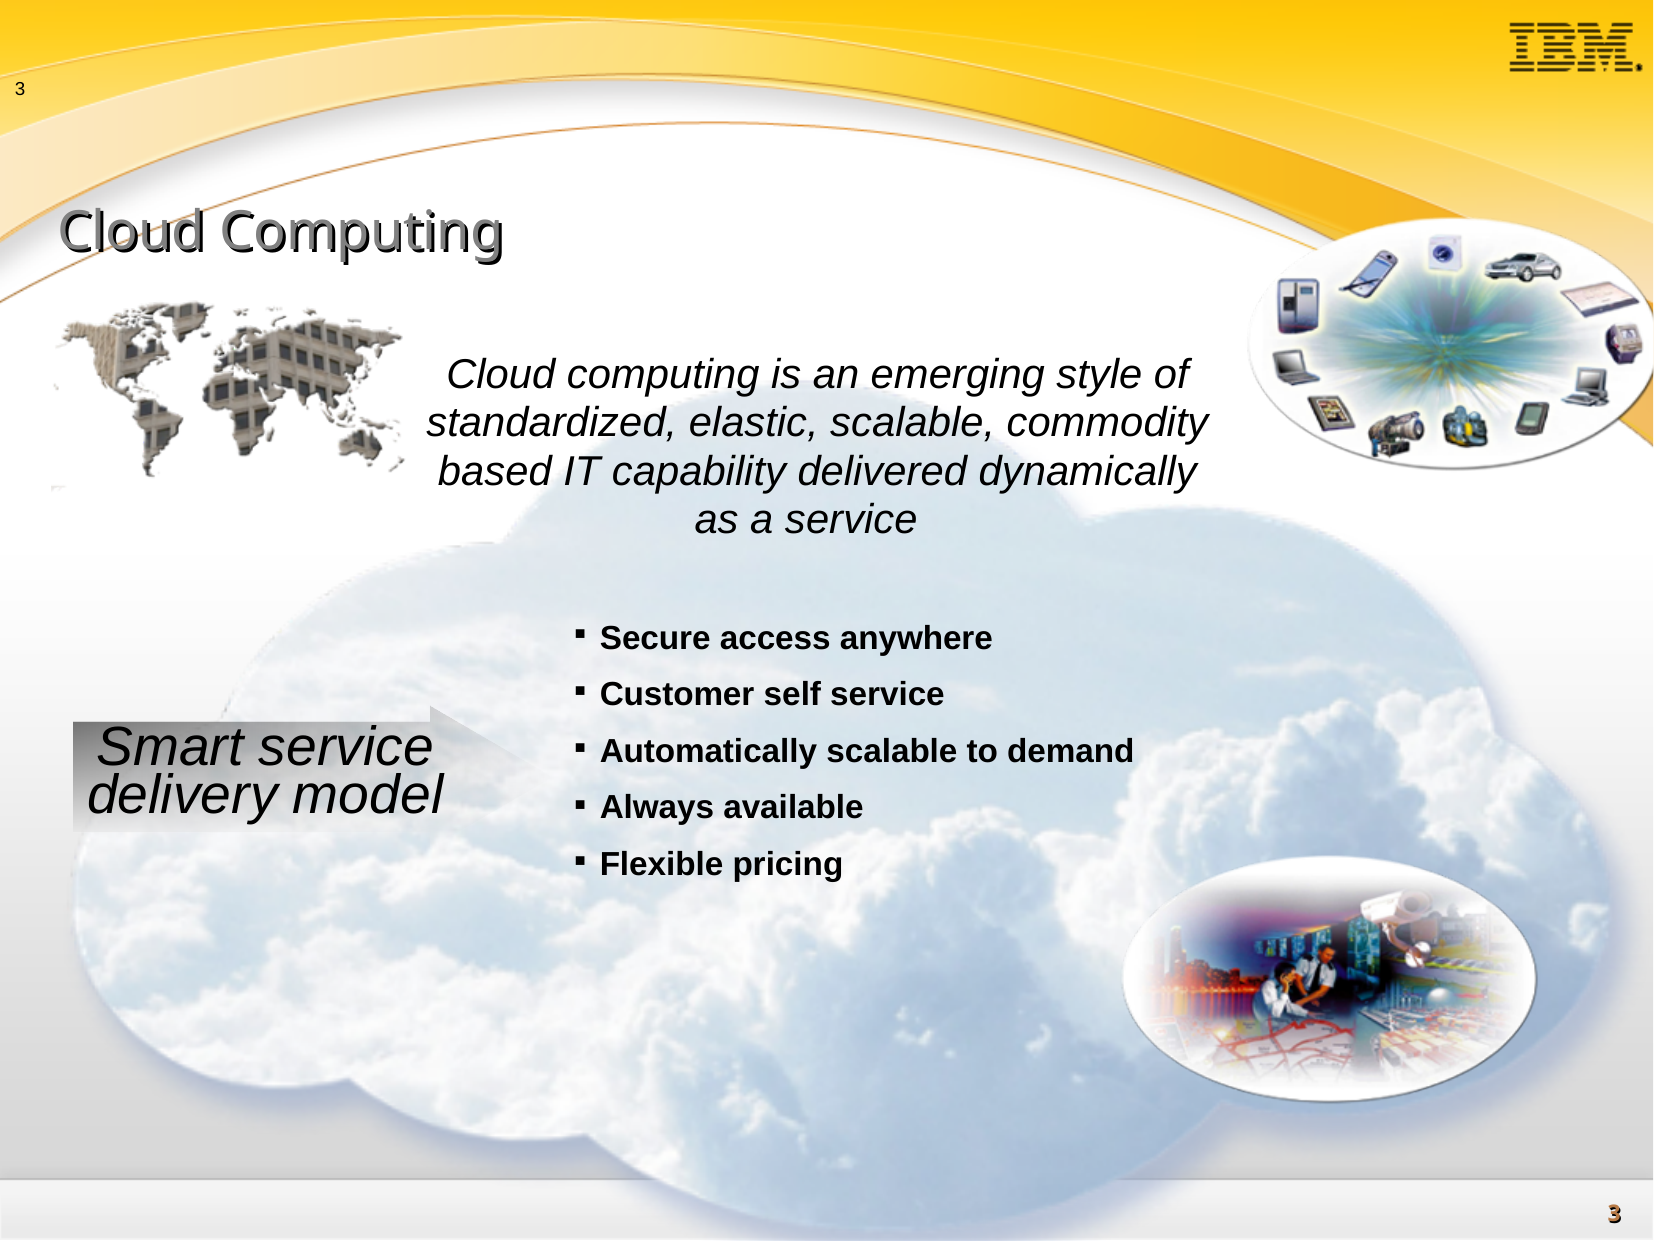

Cloud Computing
Cloud computing is an emerging style of standardized, elastic, scalable, commodity based IT capability delivered dynamically as a service
Secure access anywhere
Customer self service
Automatically scalable to demand
Always available
Flexible pricing
Smart service delivery model
3
IBM Lotus Software